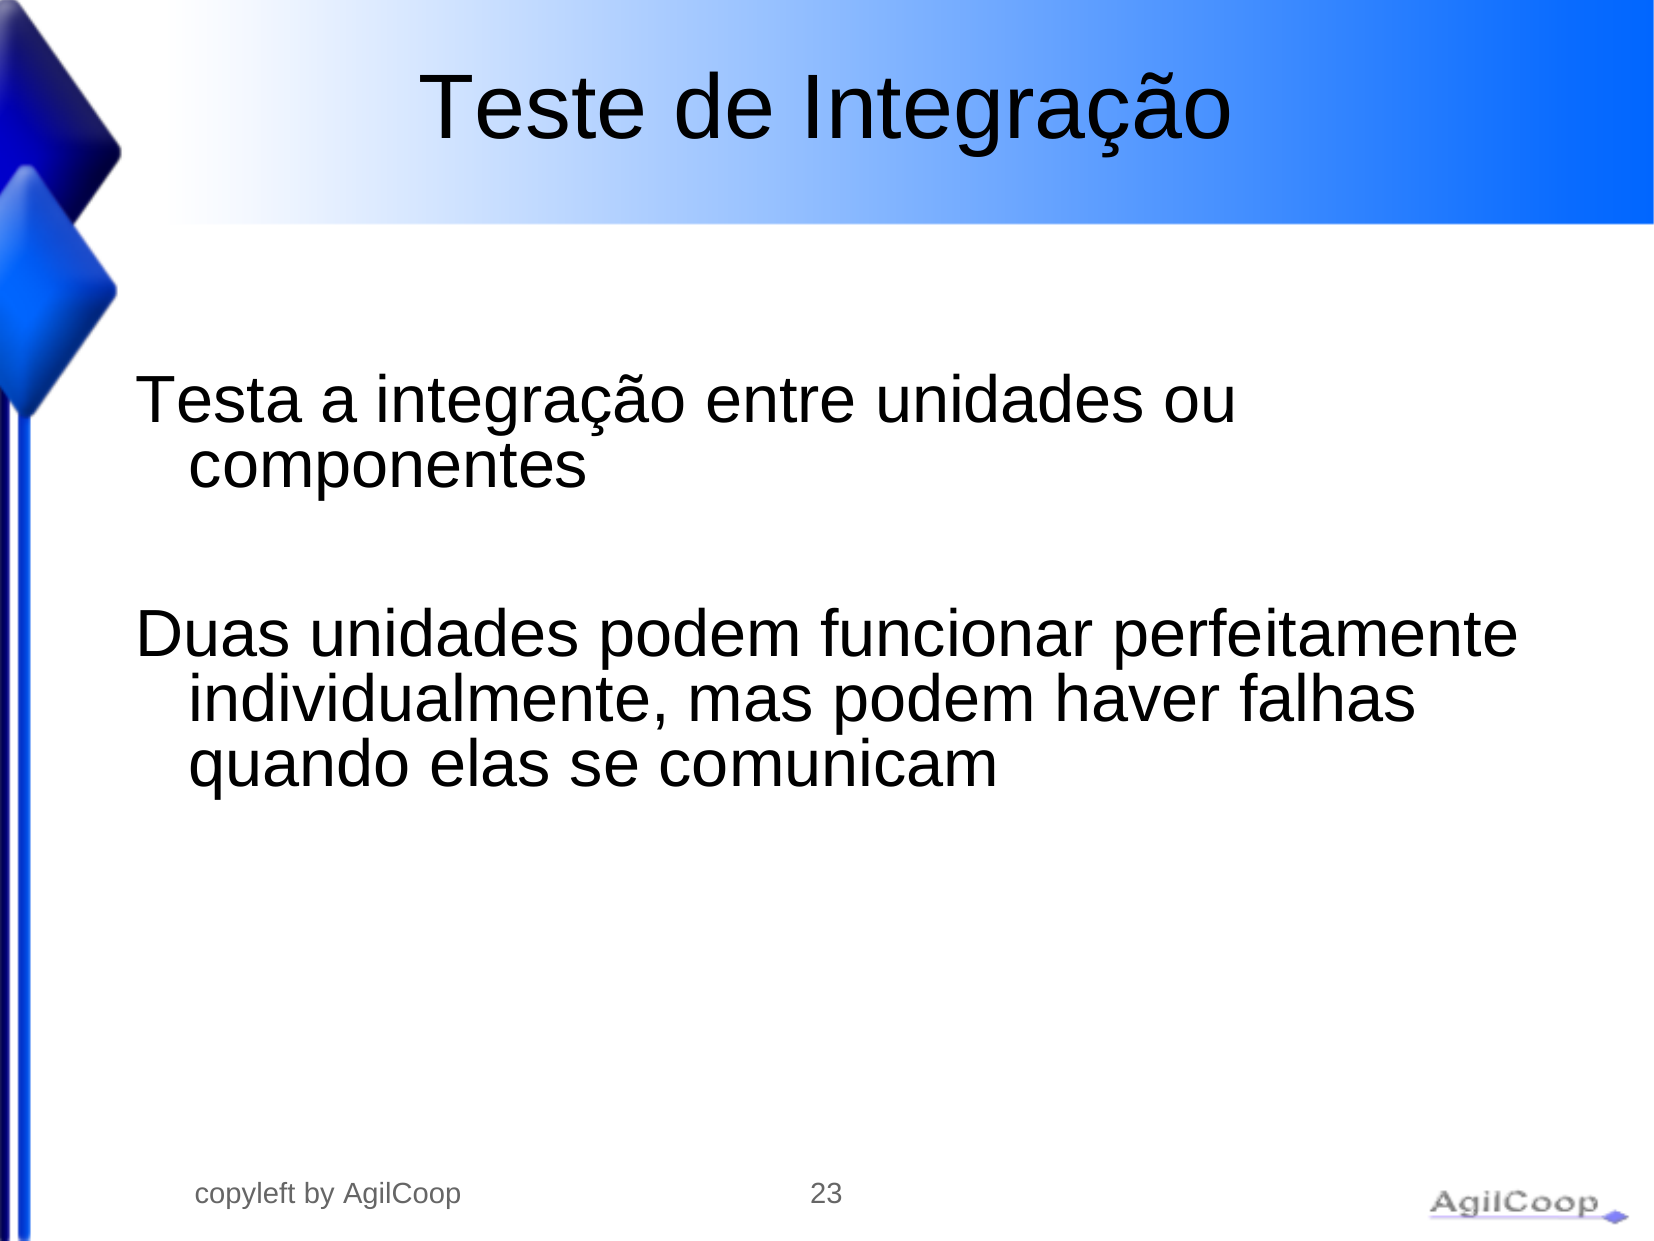

# Teste de Integração
Testa a integração entre unidades ou componentes
Duas unidades podem funcionar perfeitamente individualmente, mas podem haver falhas quando elas se comunicam
copyleft by AgilCoop
23